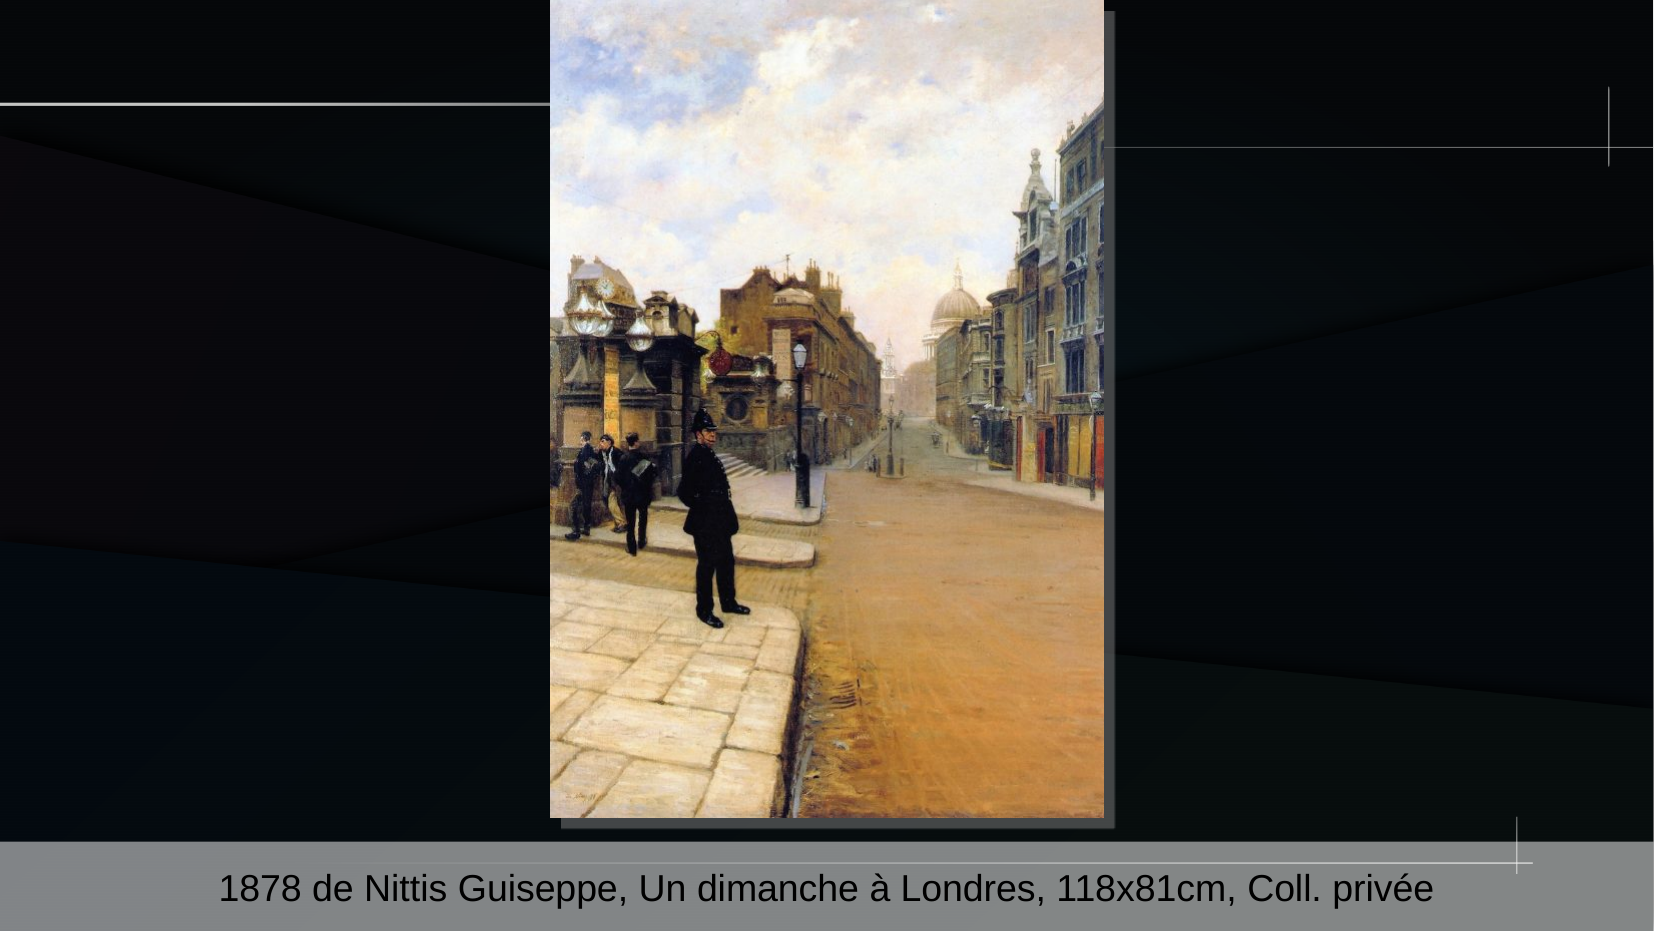

1878 de Nittis Guiseppe, Un dimanche à Londres, 118x81cm, Coll. privée